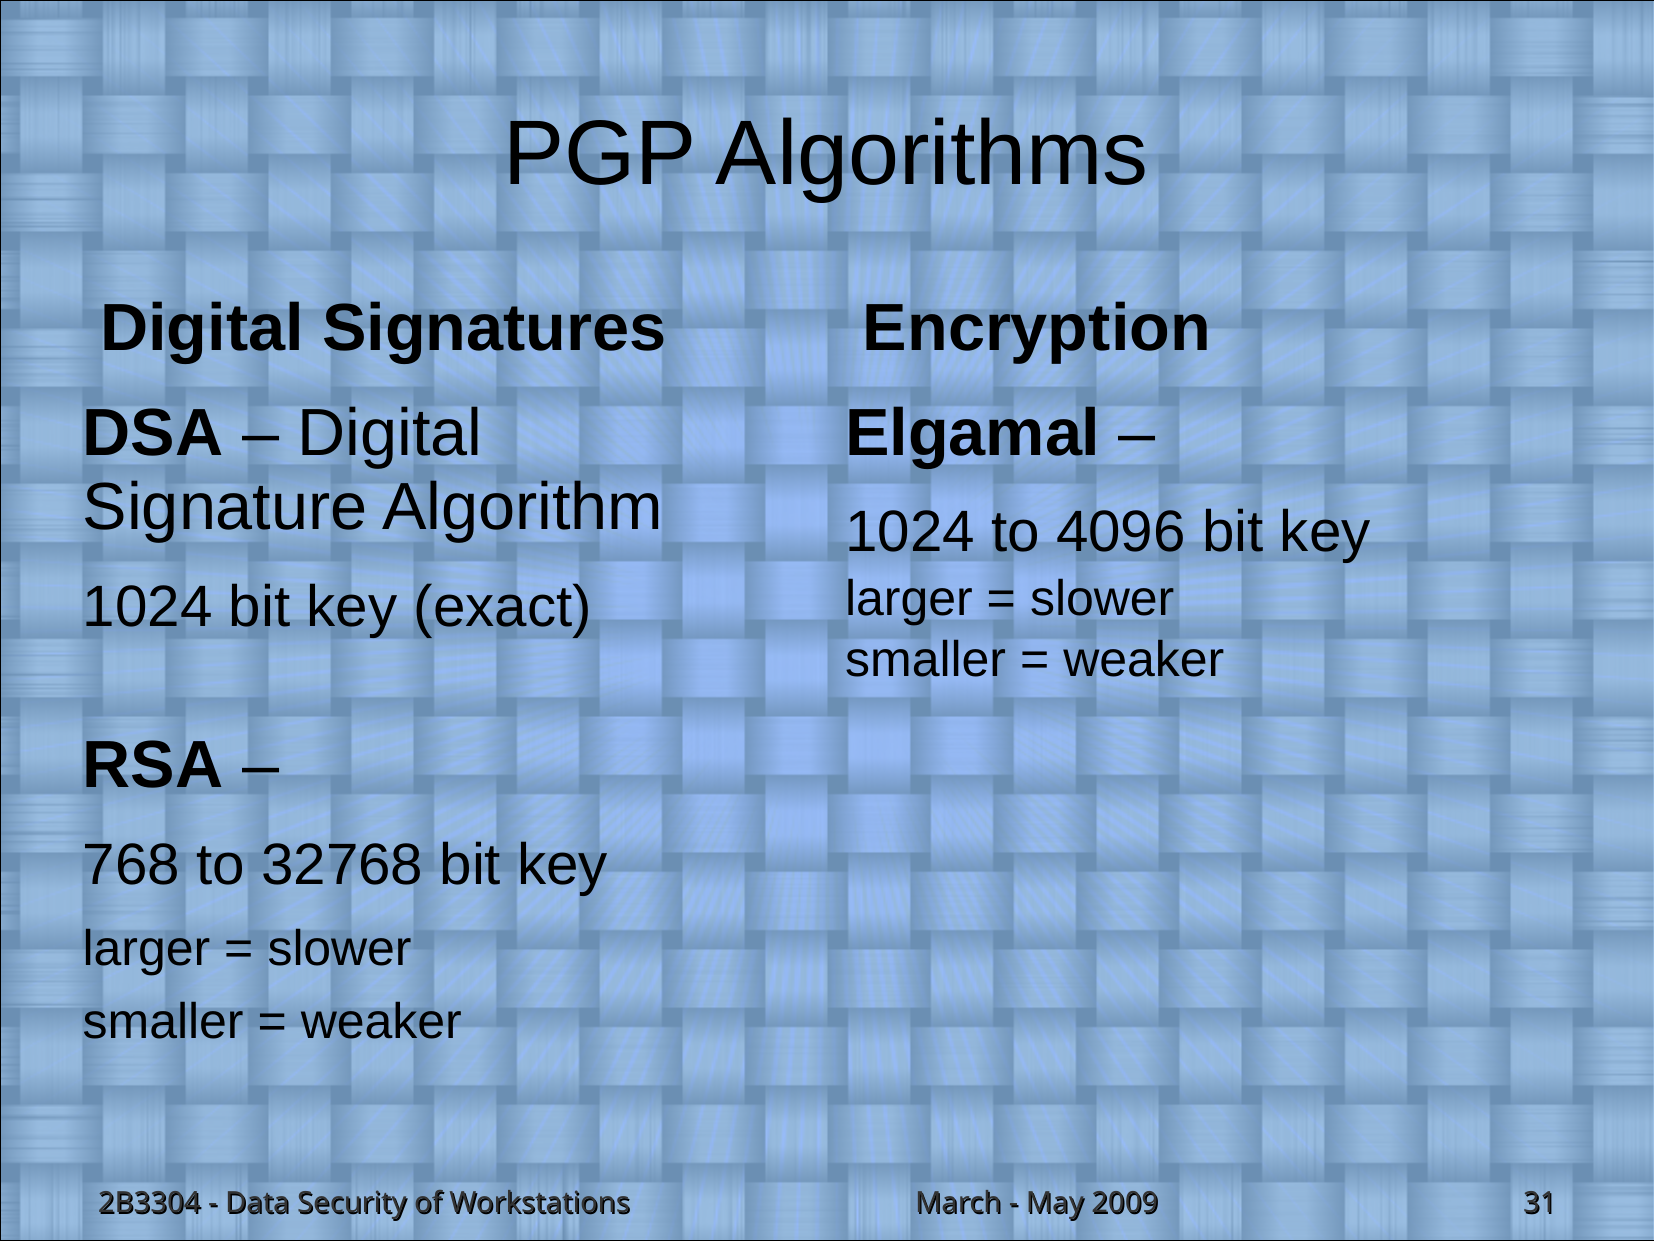

# PGP Algorithms
Digital Signatures
DSA – Digital
Signature Algorithm
1024 bit key (exact)
RSA –
768 to 32768 bit key
larger = slower
smaller = weaker
Encryption
Elgamal –
1024 to 4096 bit key
larger = slower
smaller = weaker